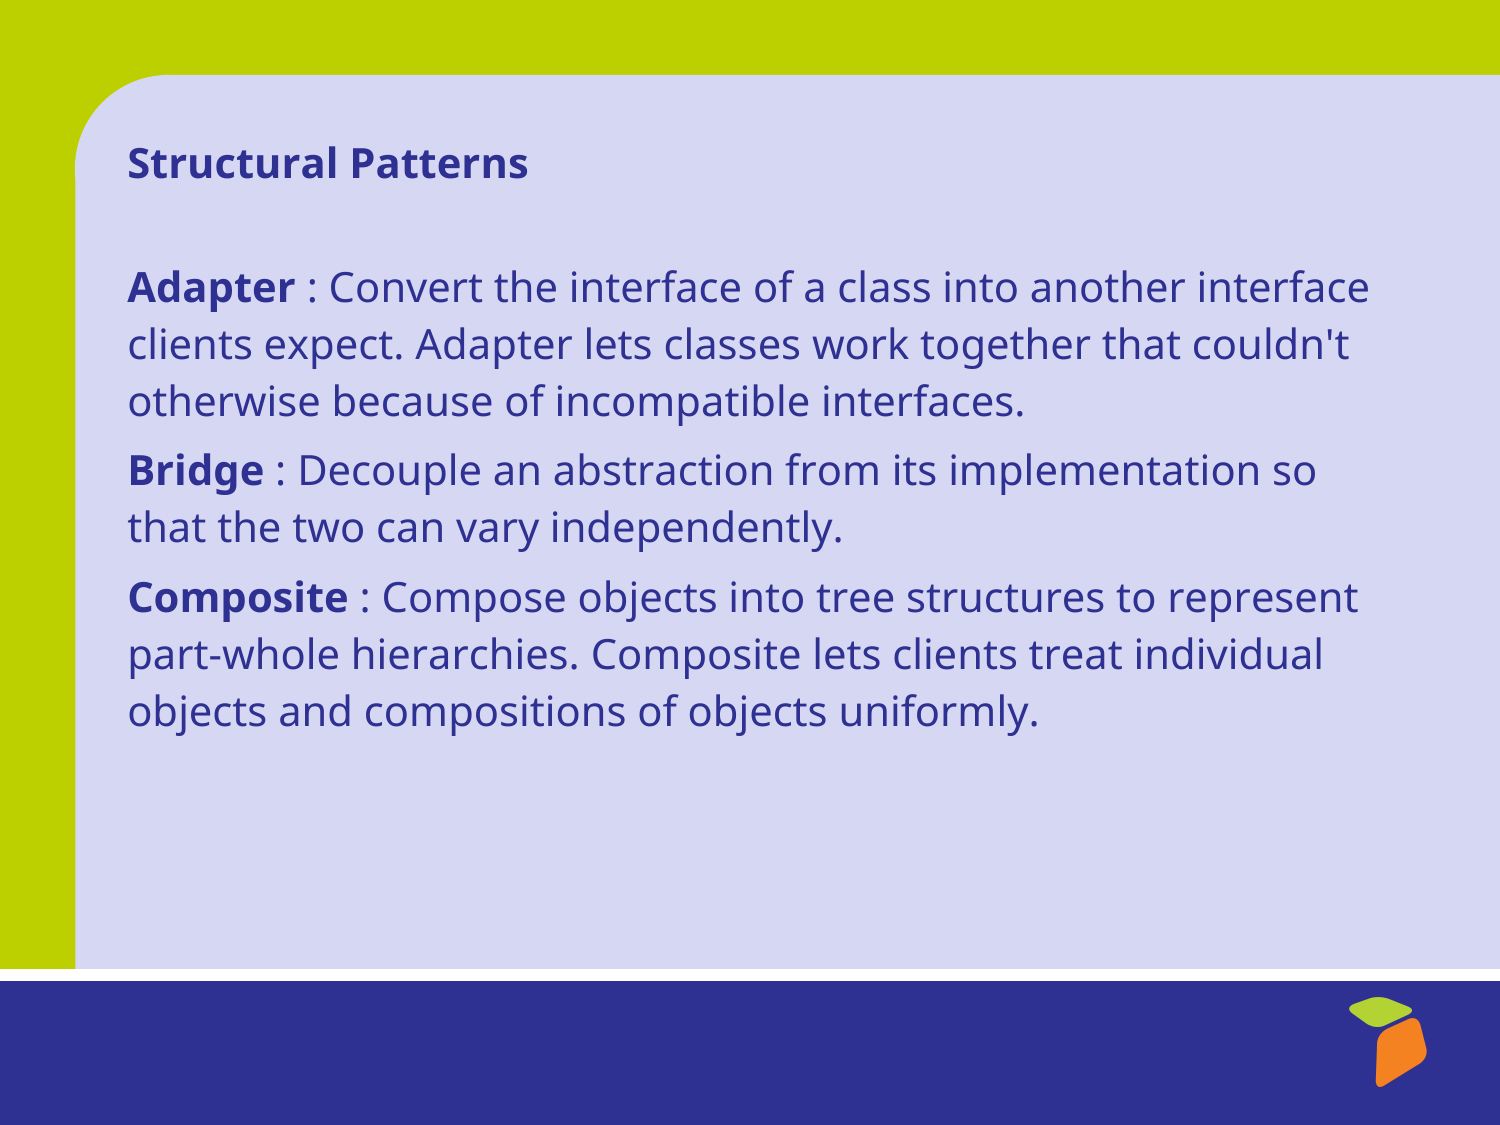

# Structural Patterns
Adapter : Convert the interface of a class into another interface clients expect. Adapter lets classes work together that couldn't otherwise because of incompatible interfaces.
Bridge : Decouple an abstraction from its implementation so that the two can vary independently.
Composite : Compose objects into tree structures to represent part-whole hierarchies. Composite lets clients treat individual objects and compositions of objects uniformly.